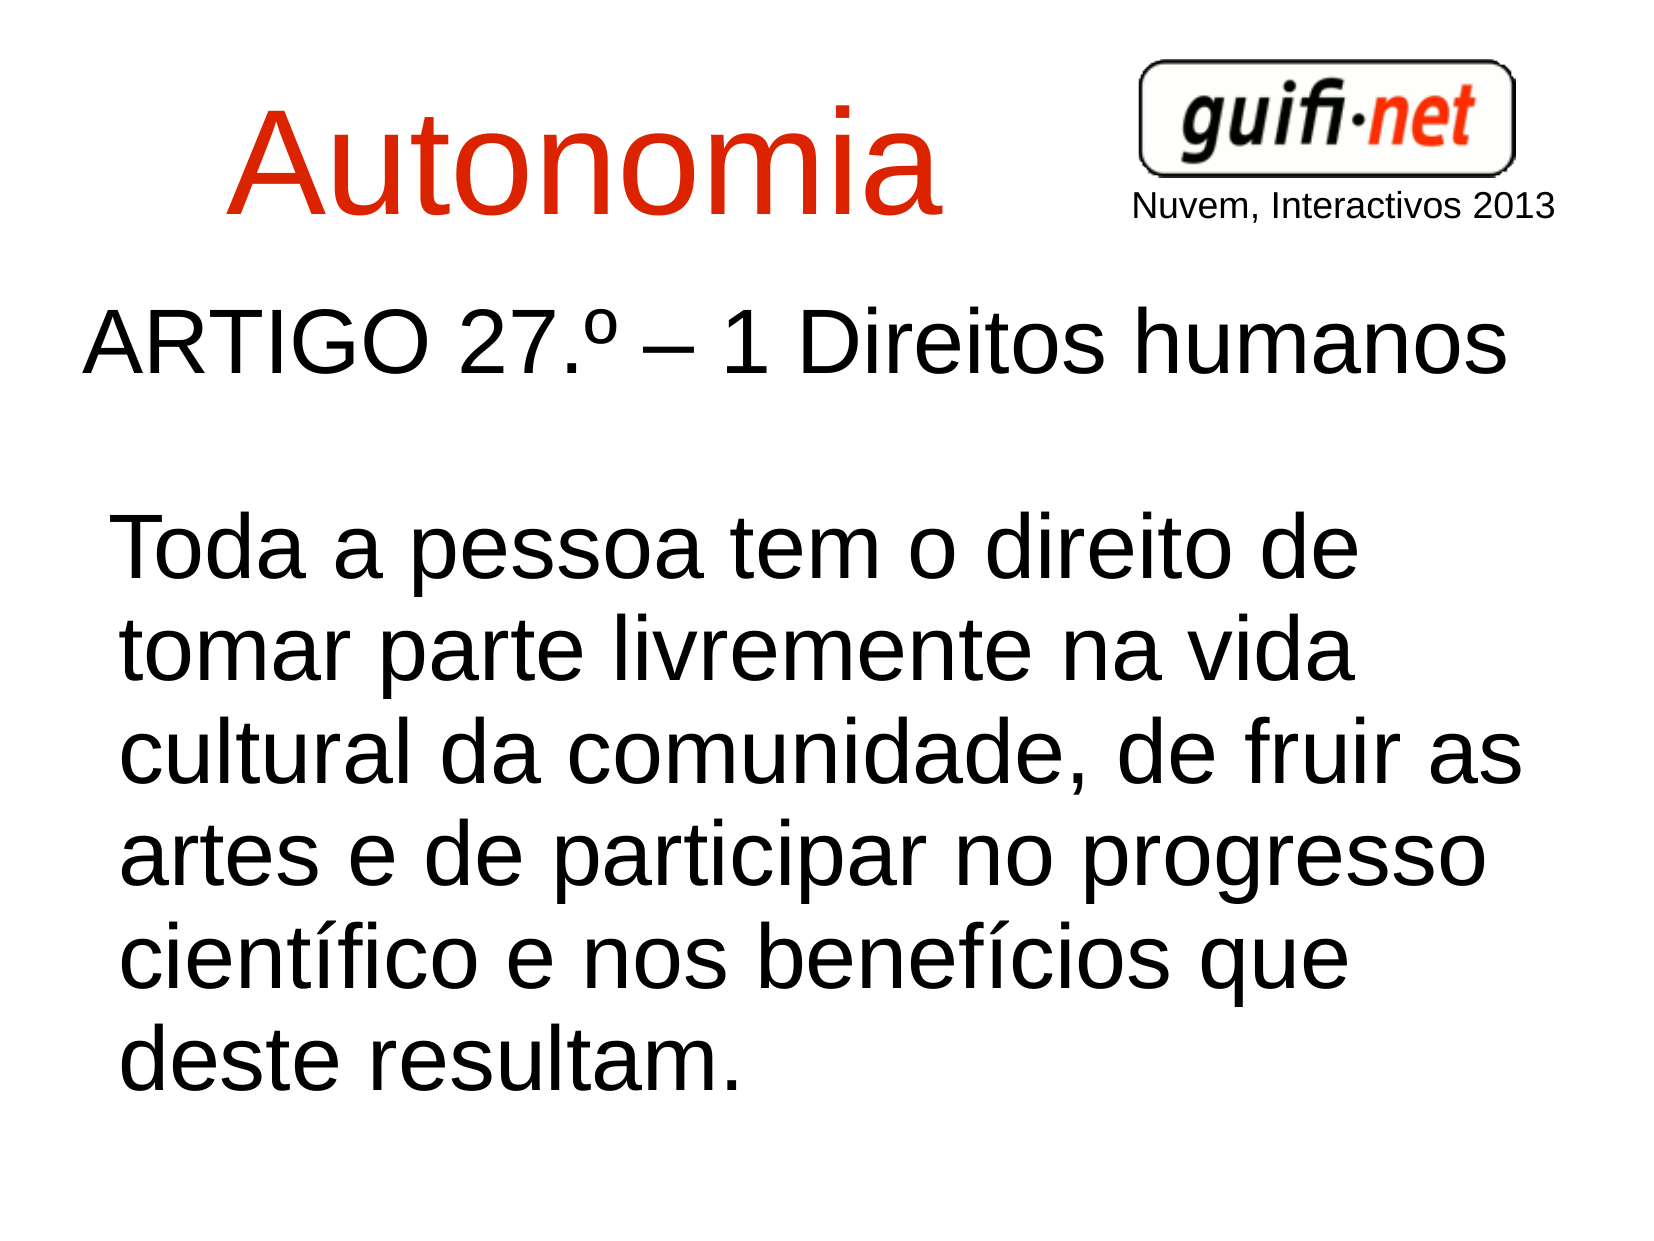

# Autonomia
Nuvem, Interactivos 2013
ARTIGO 27.º – 1 Direitos humanos
 Toda a pessoa tem o direito de tomar parte livremente na vida cultural da comunidade, de fruir as artes e de participar no progresso científico e nos benefícios que deste resultam.